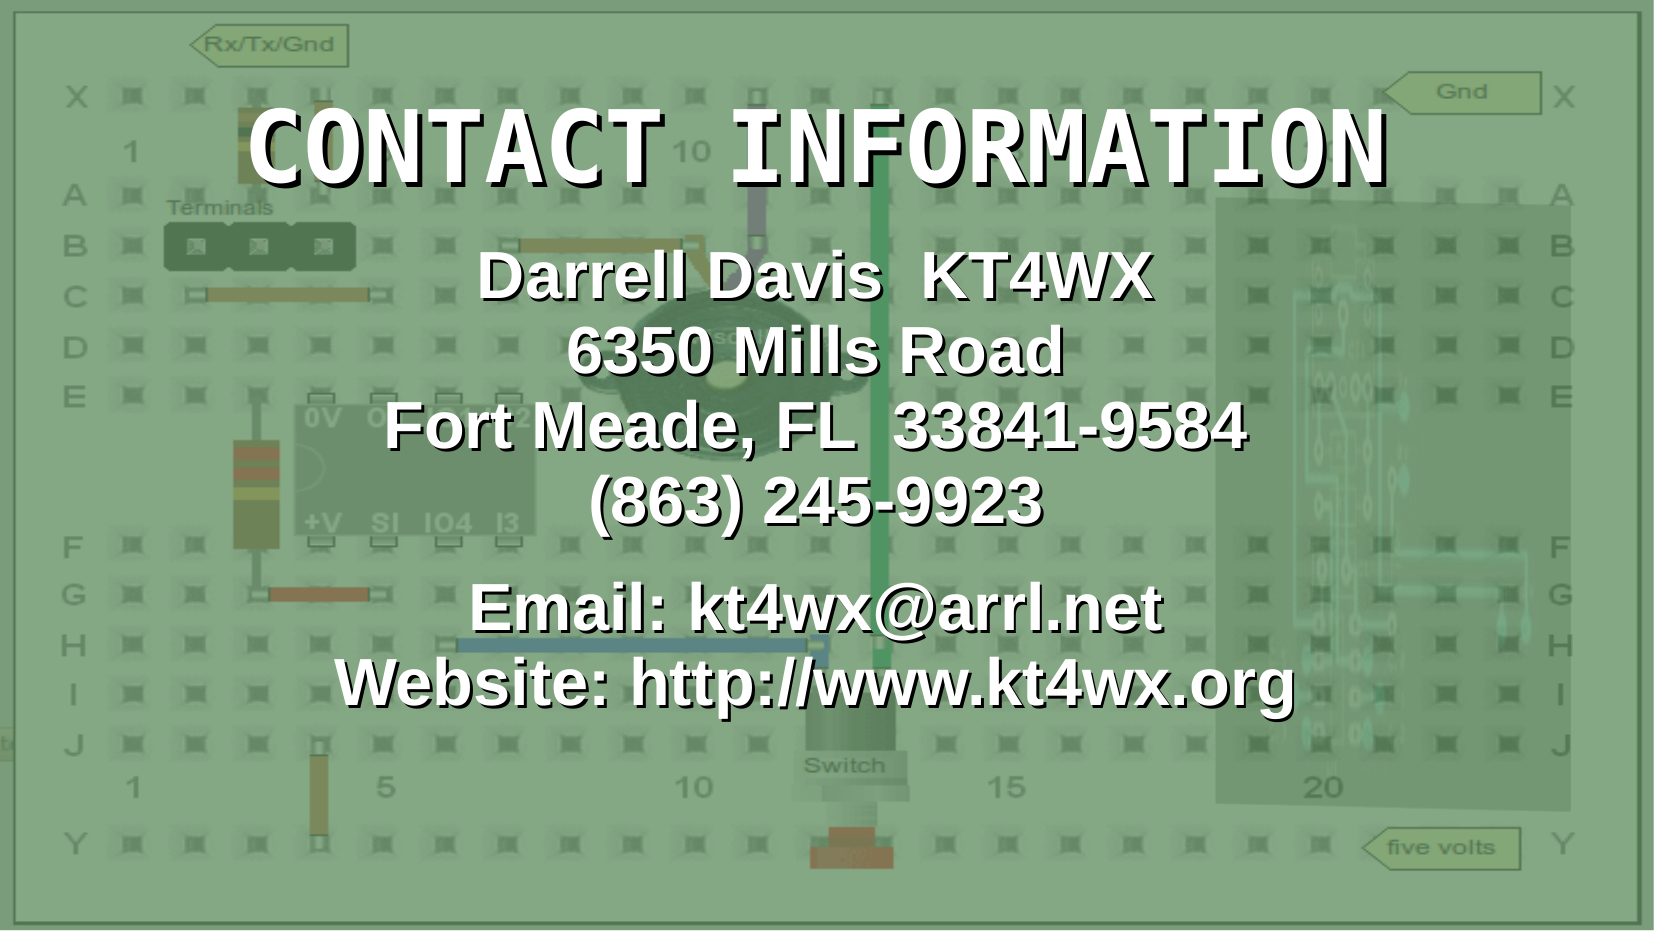

# CONTACT INFORMATION
Darrell Davis KT4WX
6350 Mills Road
Fort Meade, FL 33841-9584
(863) 245-9923
Email: kt4wx@arrl.net
Website: http://www.kt4wx.org